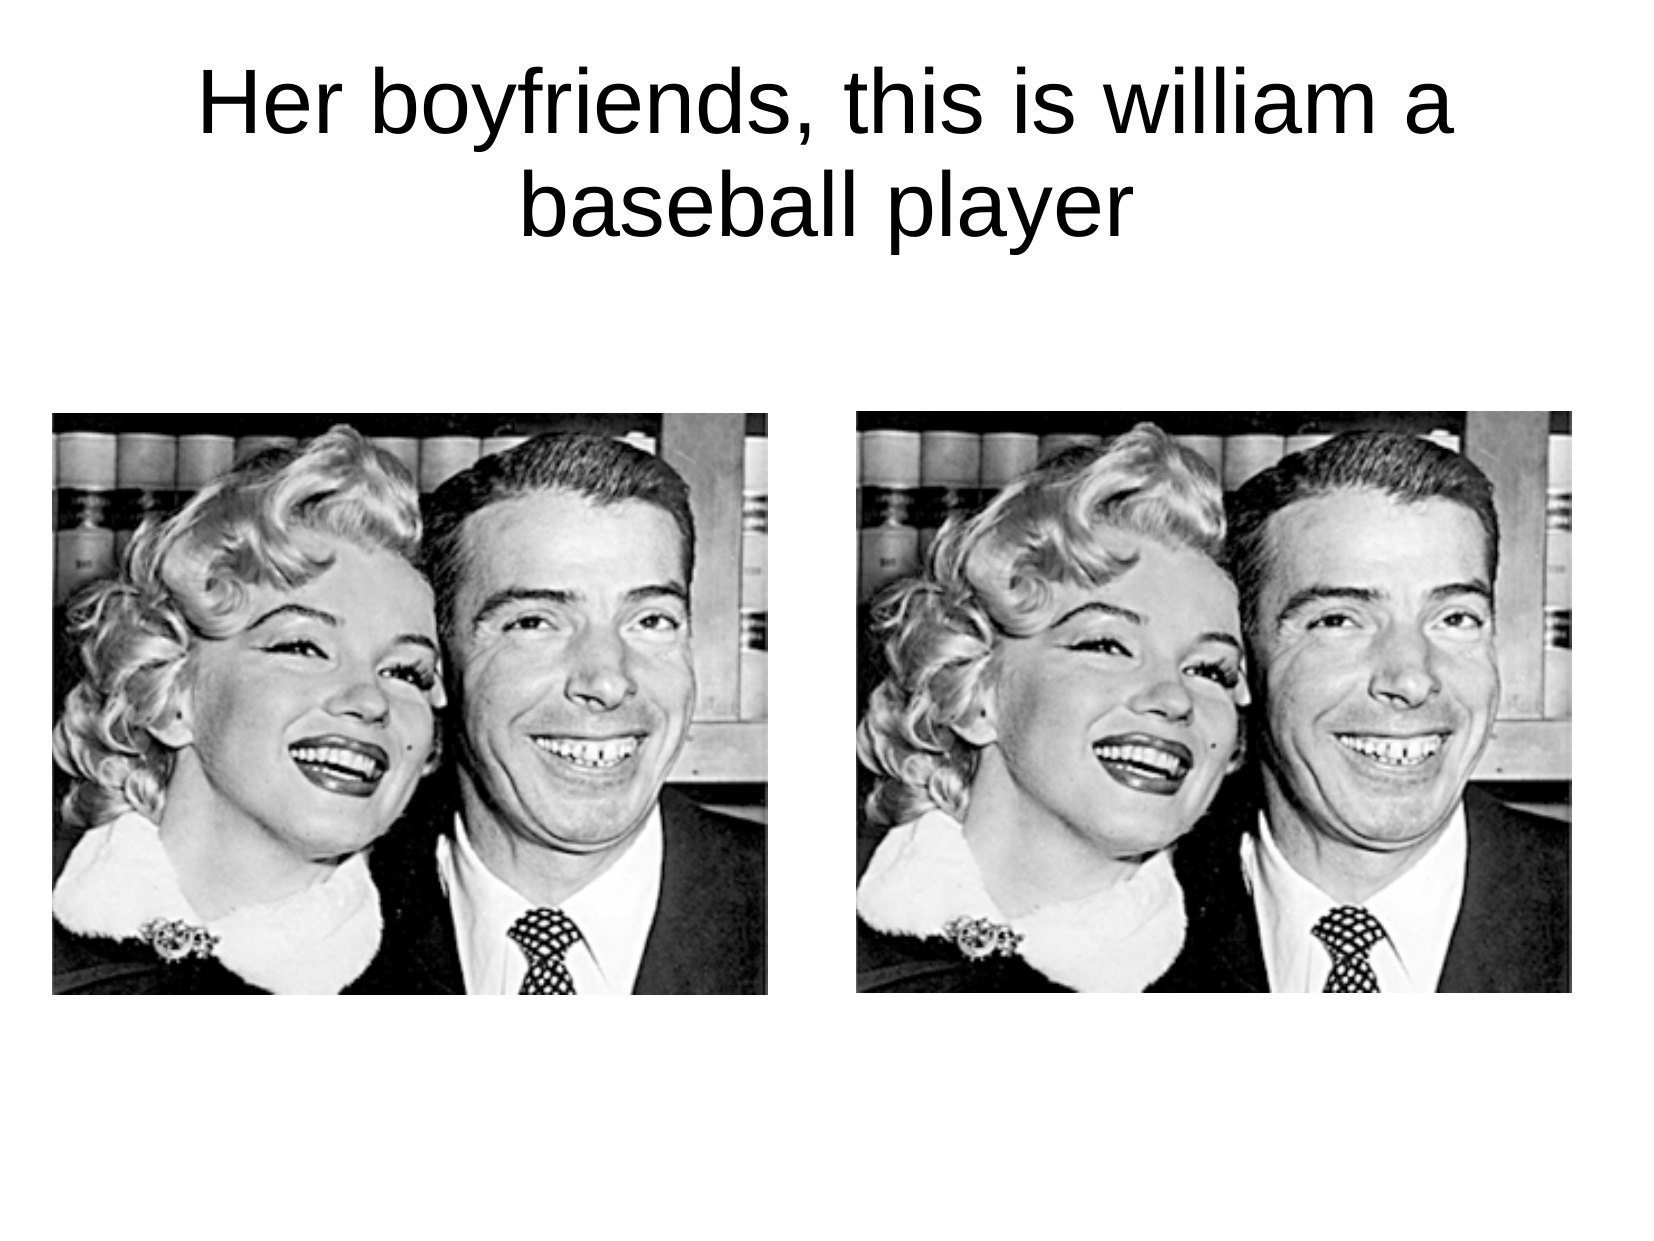

# Her boyfriends, this is william a baseball player